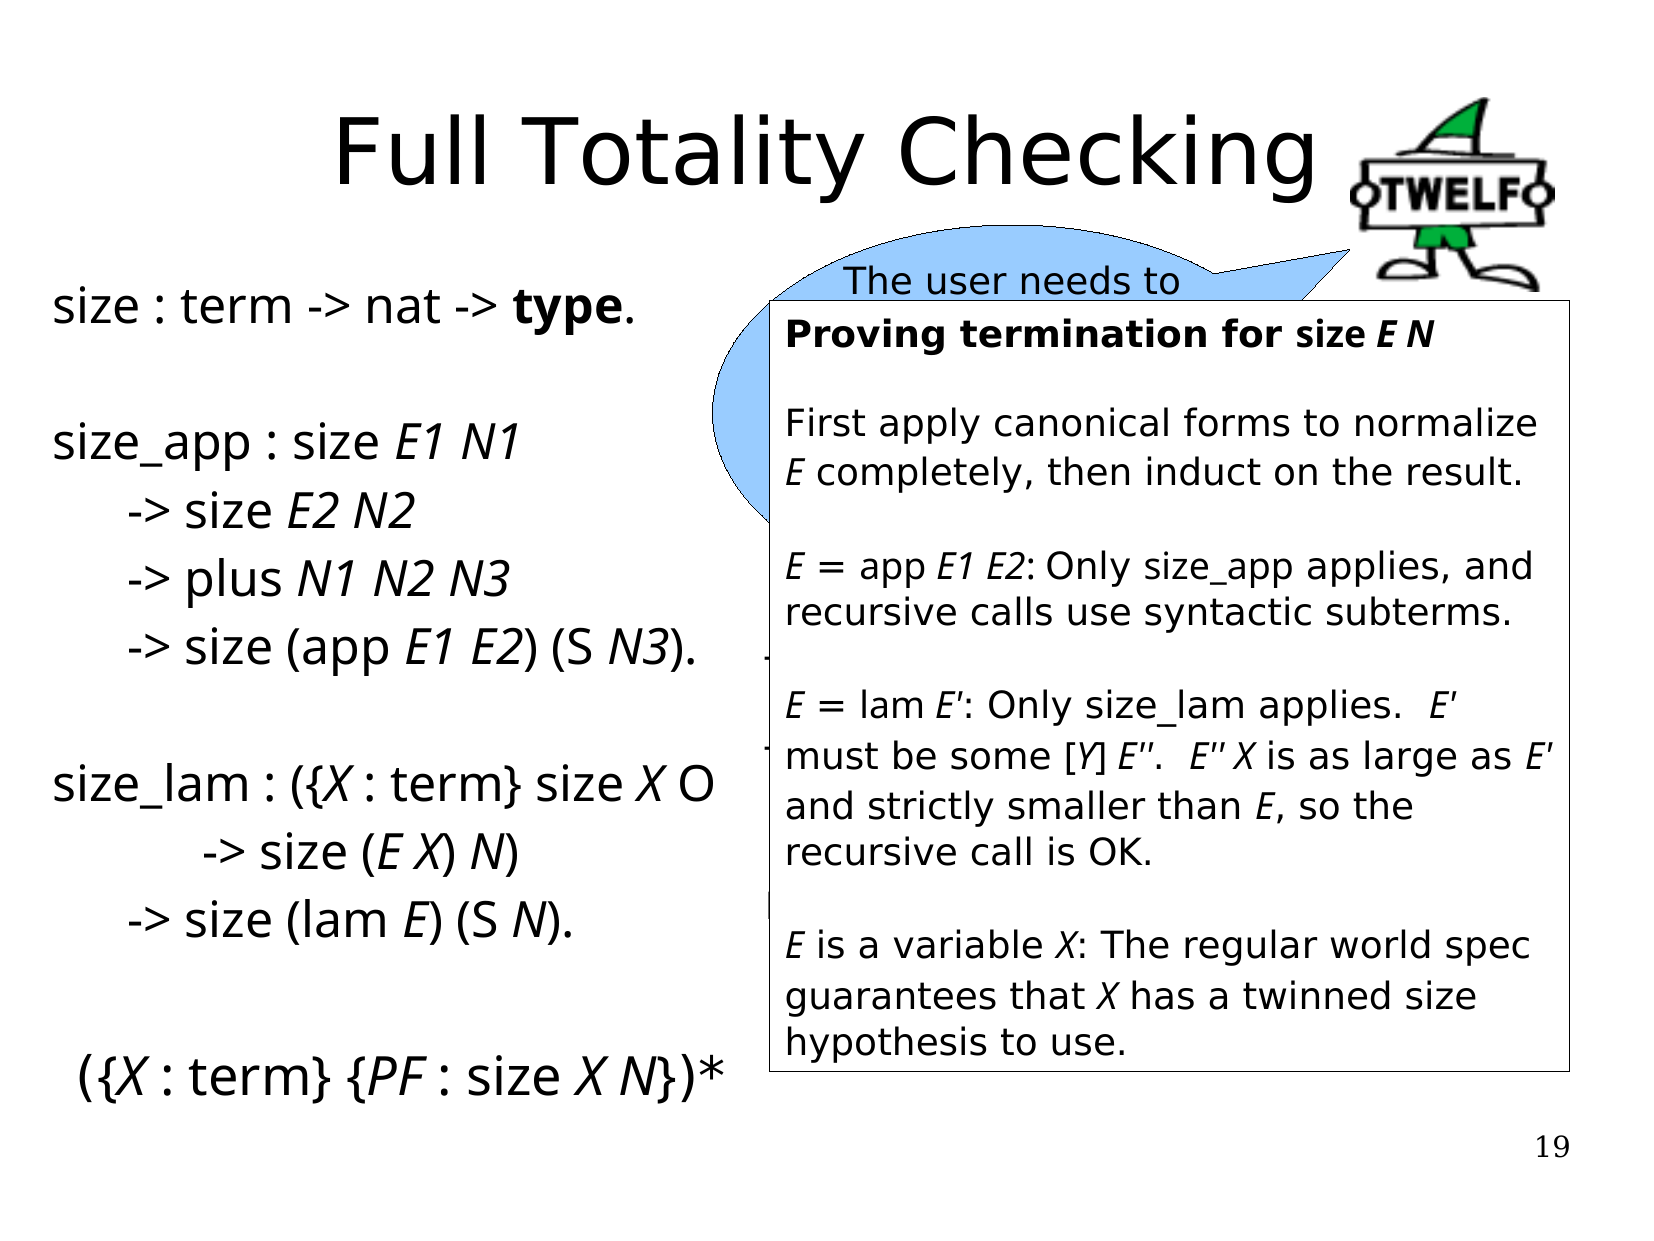

# Full Totality Checking
The user needs to provide me with a few ingredients to explain how the proof of totality should look, and I'll do the rest.
size : term -> nat -> type.
size_app : size E1 N1
	-> size E2 N2
	-> plus N1 N2 N3
	-> size (app E1 E2) (S N3).
size_lam : ({X : term} size X O
		-> size (E X) N)
	-> size (lam E) (S N).
Proving termination for size E N
First apply canonical forms to normalize E completely, then induct on the result.
E = app E1 E2: Only size_app applies, and recursive calls use syntactic subterms.
E = lam E': Only size_lam applies. E' must be some [Y] E''. E'' X is as large as E' and strictly smaller than E, so the recursive call is OK.
E is a variable X: The regular world spec guarantees that X has a twinned size hypothesis to use.
The first argument of size is an input and the second an output.
The contexts that will come up in the proof are described by ({X : term} {PF : size X N})*.
Prove totality by induction on the term.
({X : term} {PF : size X N})*
19